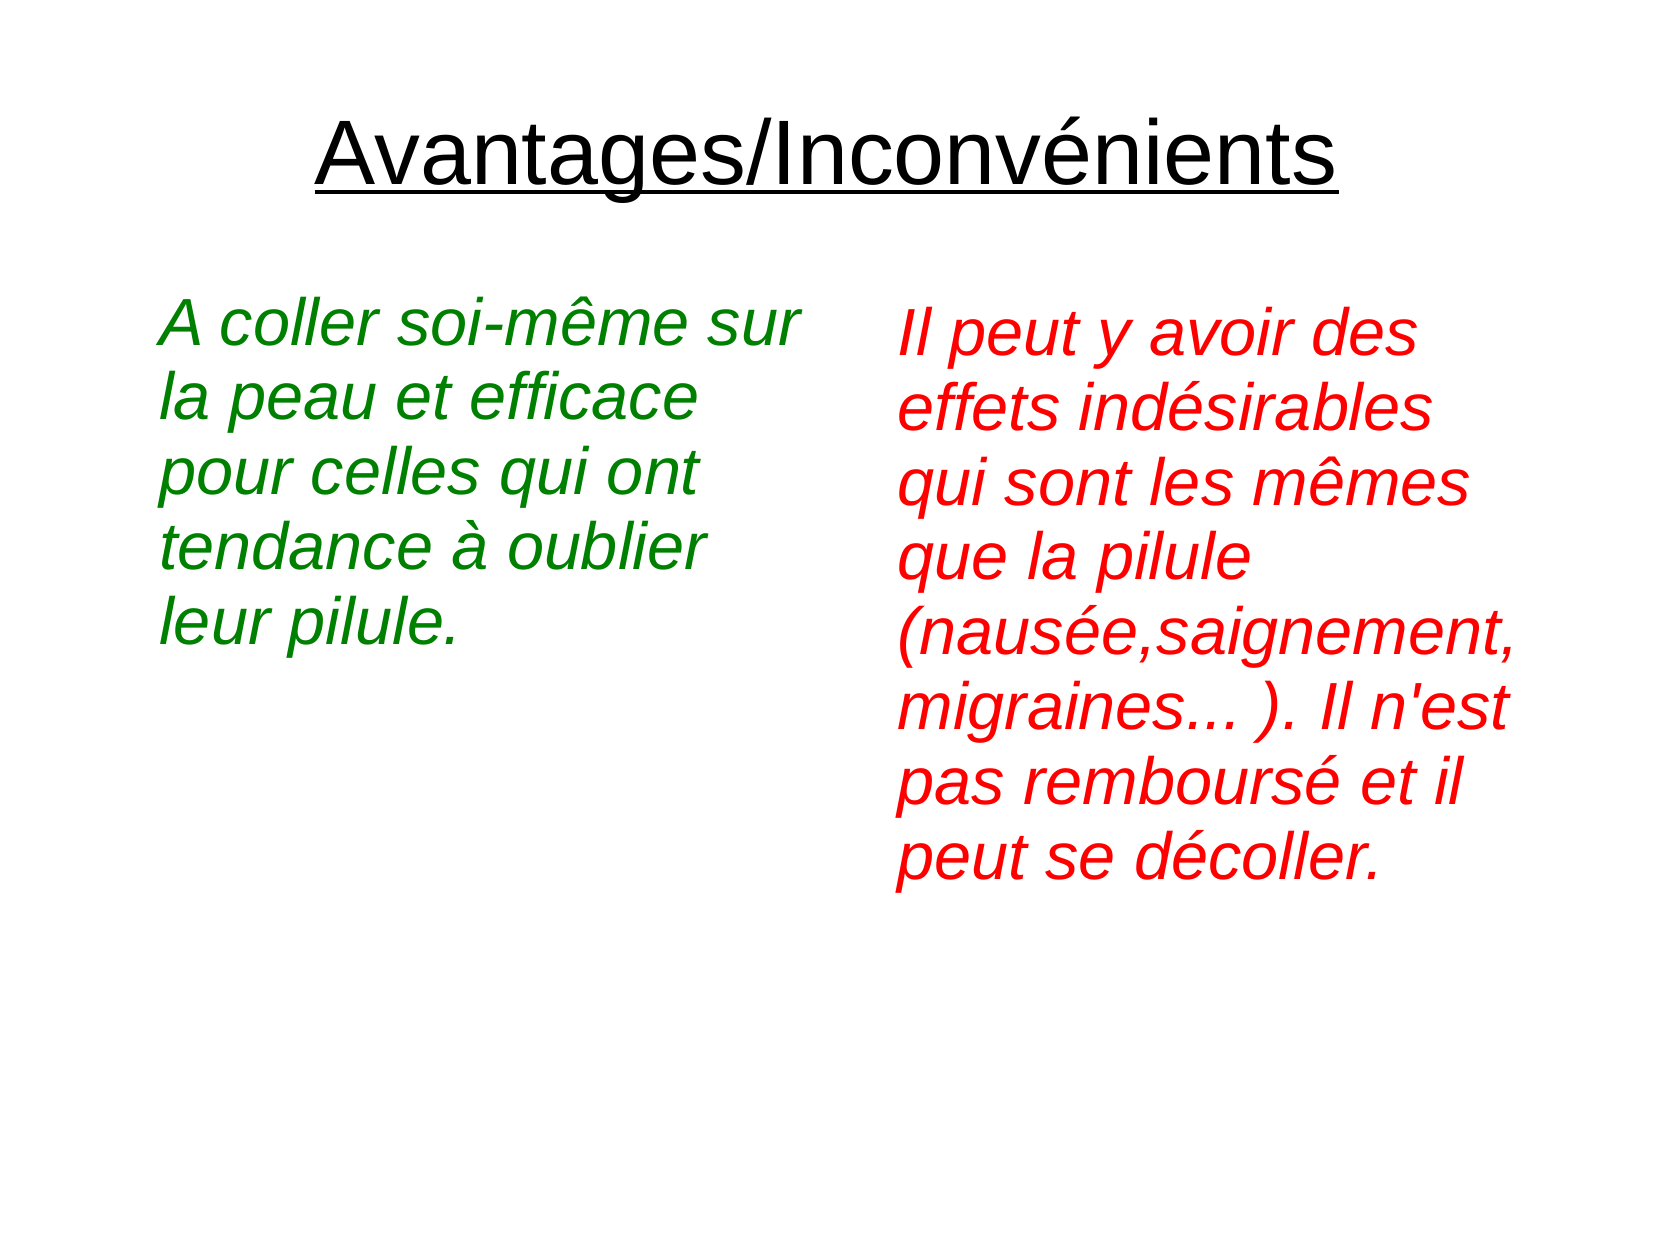

# Avantages/Inconvénients
A coller soi-même sur la peau et efficace pour celles qui ont tendance à oublier leur pilule.
Il peut y avoir des effets indésirables qui sont les mêmes que la pilule (nausée,saignement,migraines... ). Il n'est pas remboursé et il peut se décoller.